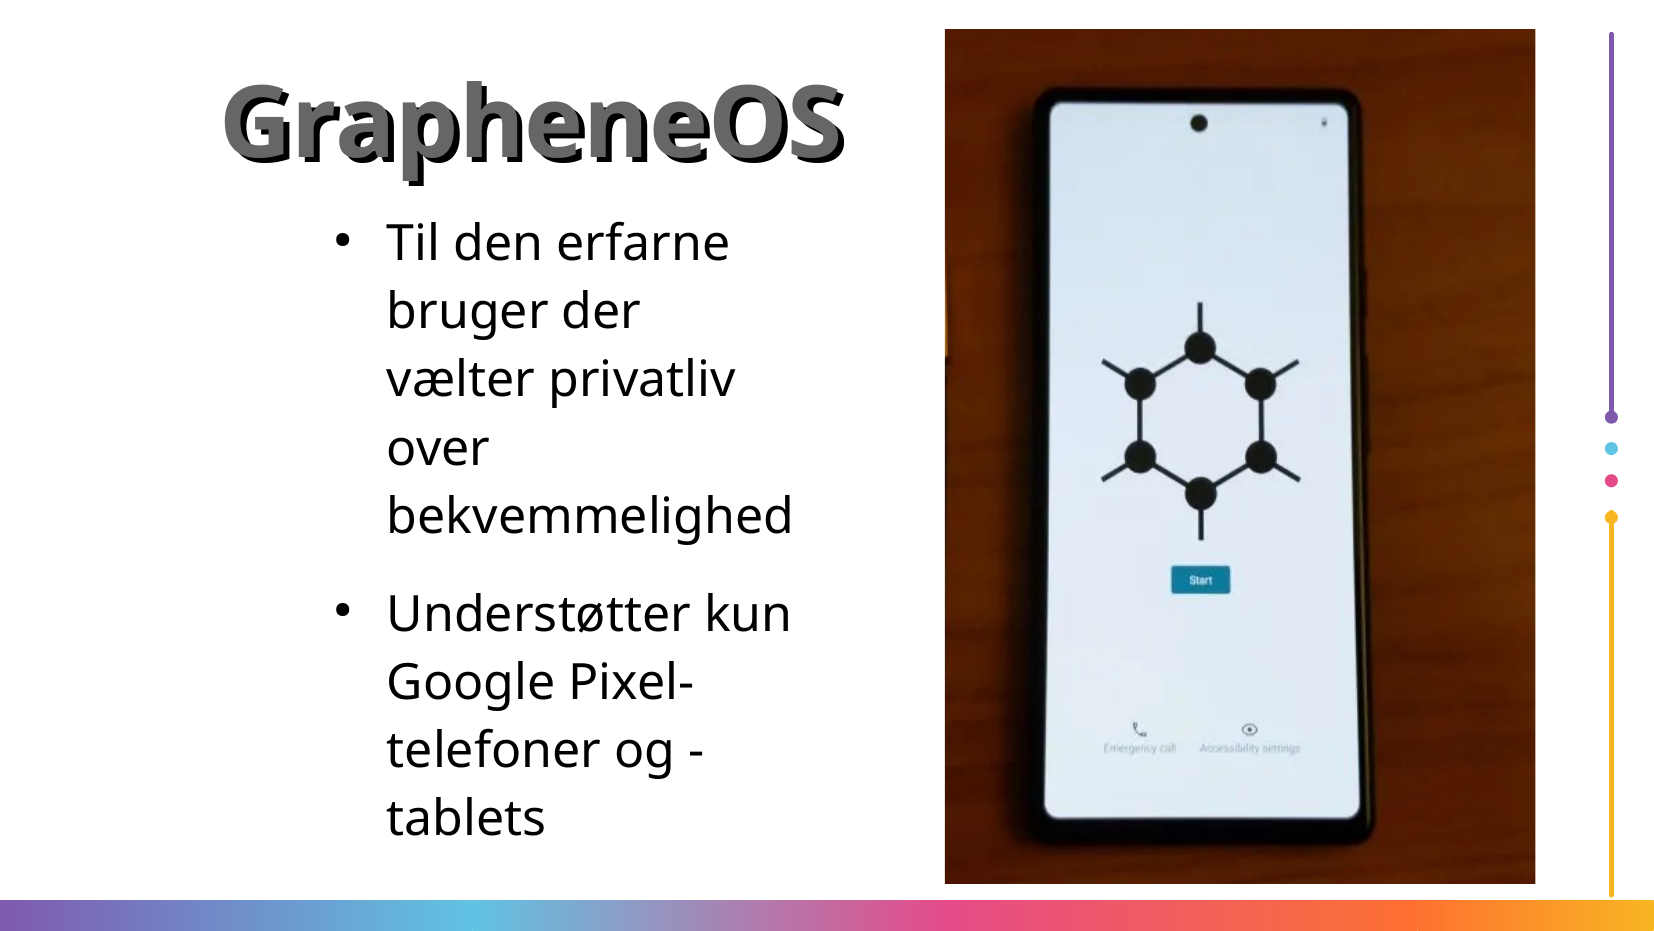

# GrapheneOS
Til den erfarne bruger der vælter privatliv over bekvemmelighed
Understøtter kun Google Pixel-telefoner og -tablets